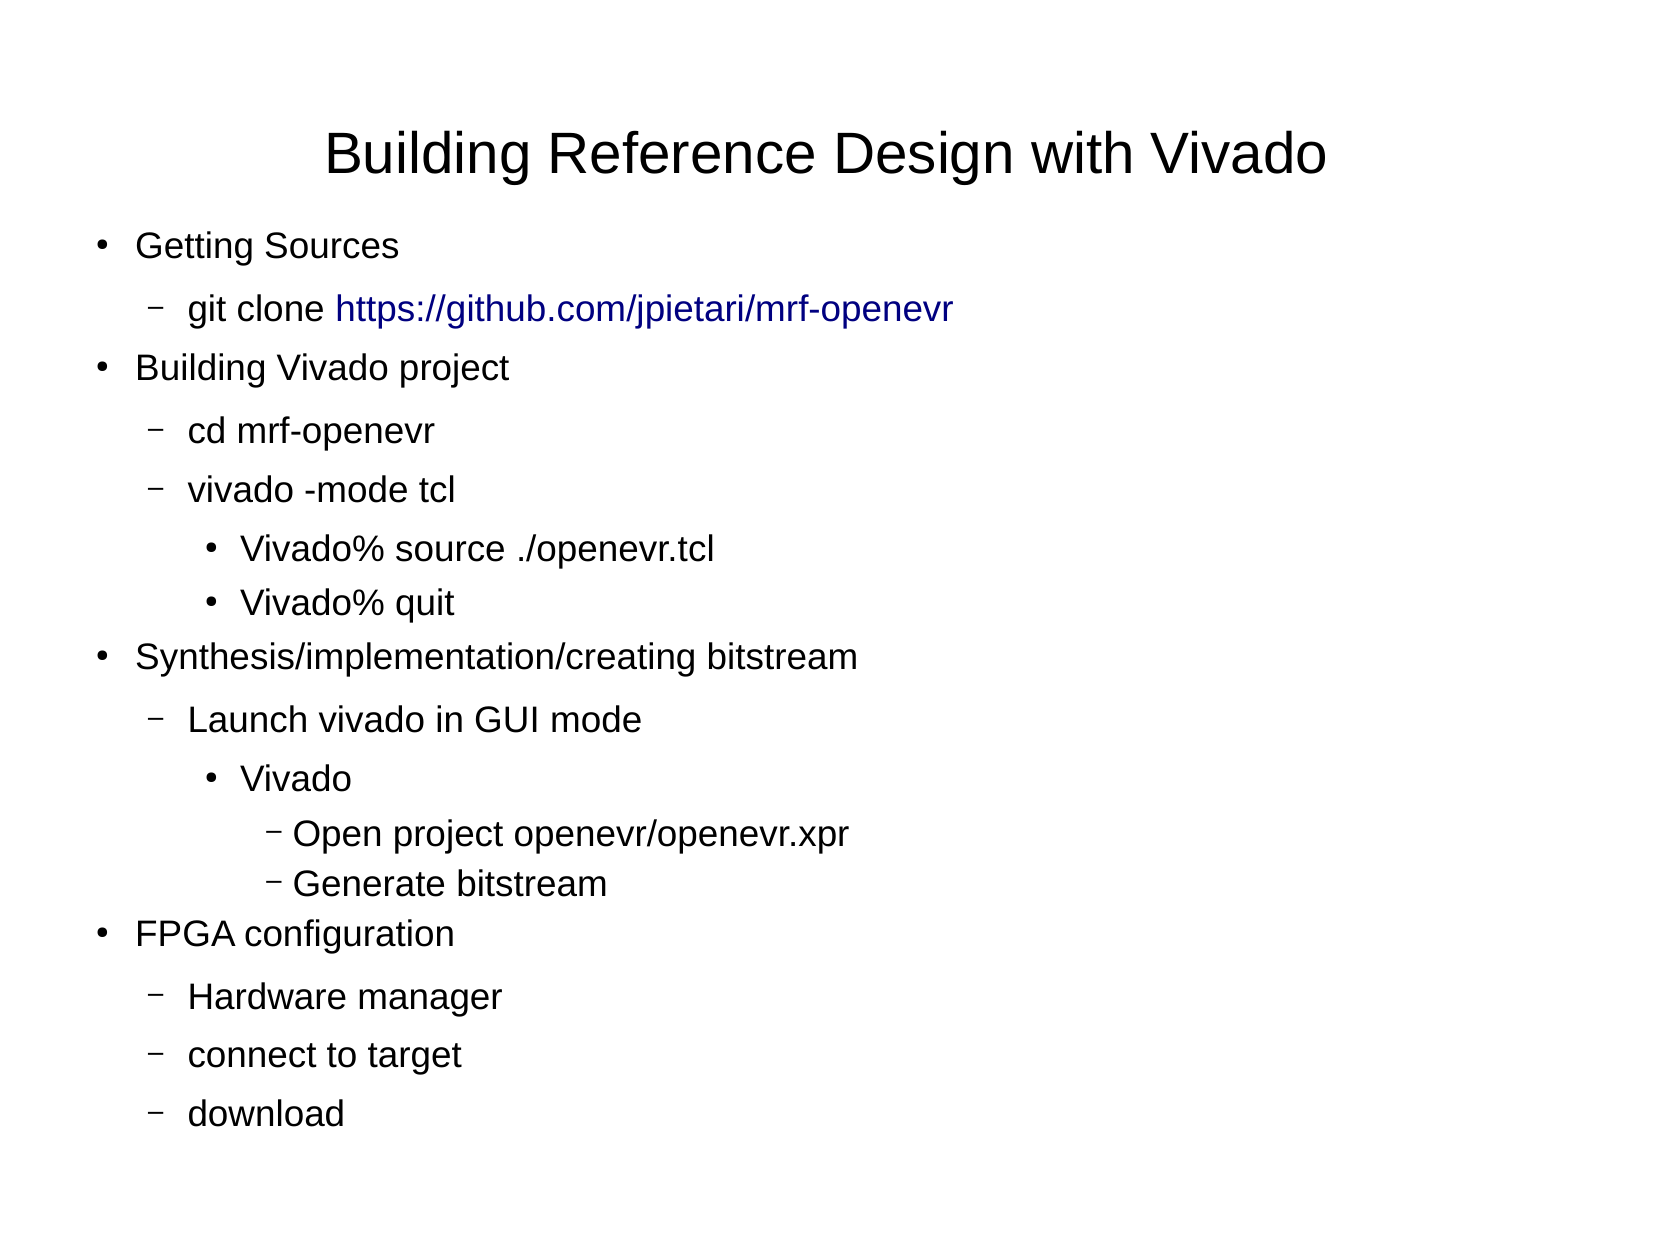

# Building Reference Design with Vivado
Getting Sources
git clone https://github.com/jpietari/mrf-openevr
Building Vivado project
cd mrf-openevr
vivado -mode tcl
Vivado% source ./openevr.tcl
Vivado% quit
Synthesis/implementation/creating bitstream
Launch vivado in GUI mode
Vivado
Open project openevr/openevr.xpr
Generate bitstream
FPGA configuration
Hardware manager
connect to target
download